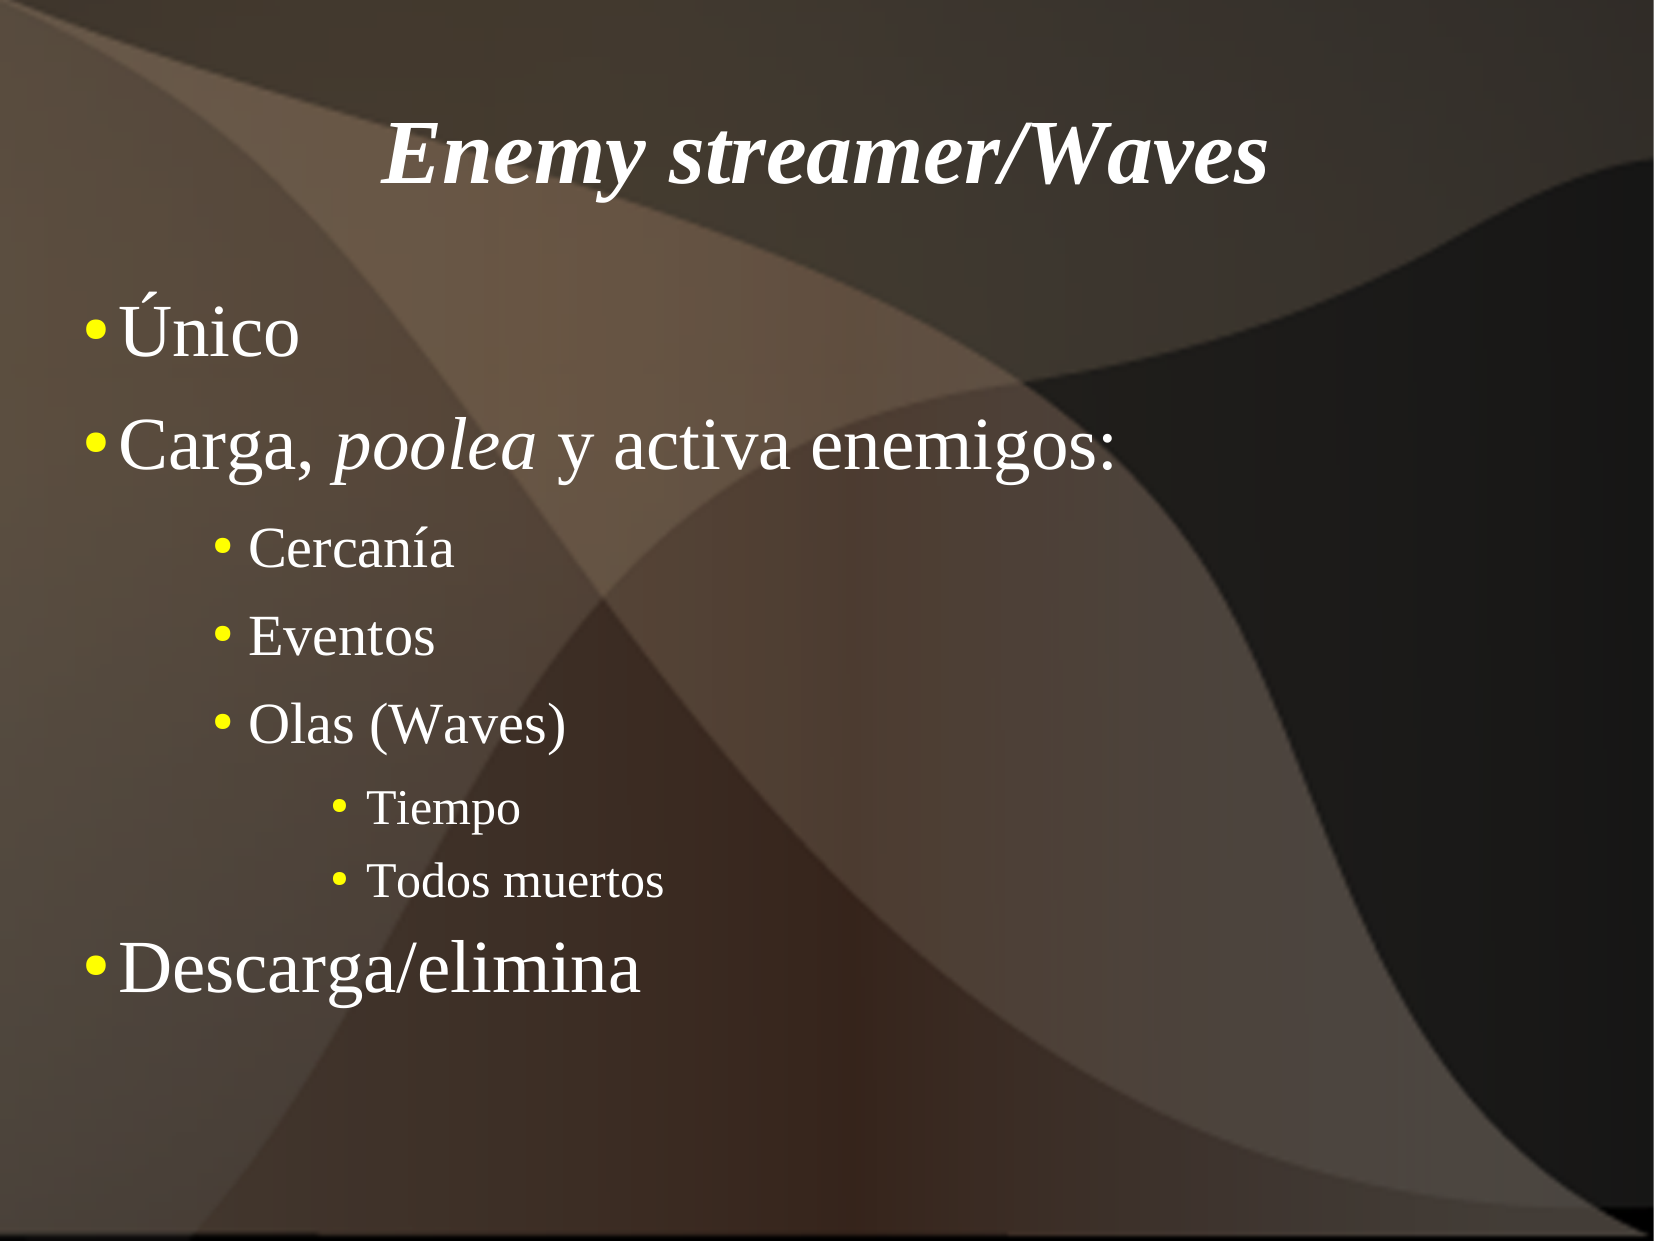

# Enemy streamer/Waves
Único
Carga, poolea y activa enemigos:
Cercanía
Eventos
Olas (Waves)
Tiempo
Todos muertos
Descarga/elimina